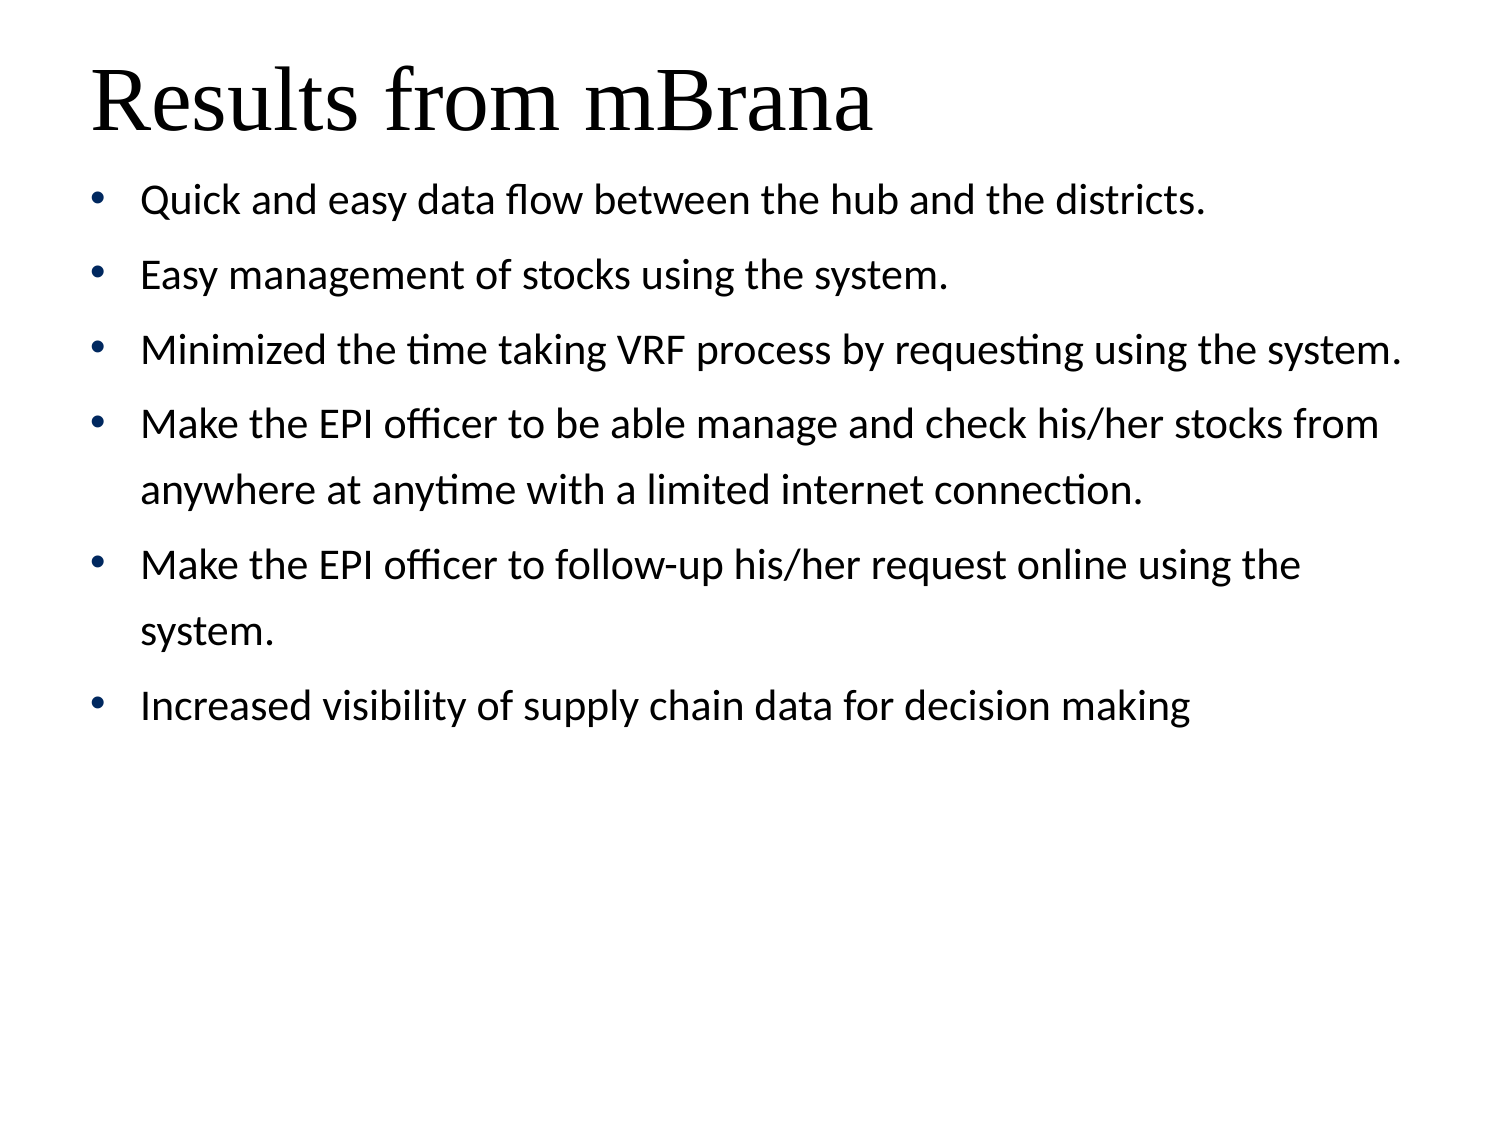

# Results from mBrana
Quick and easy data flow between the hub and the districts.
Easy management of stocks using the system.
Minimized the time taking VRF process by requesting using the system.
Make the EPI officer to be able manage and check his/her stocks from anywhere at anytime with a limited internet connection.
Make the EPI officer to follow-up his/her request online using the system.
Increased visibility of supply chain data for decision making